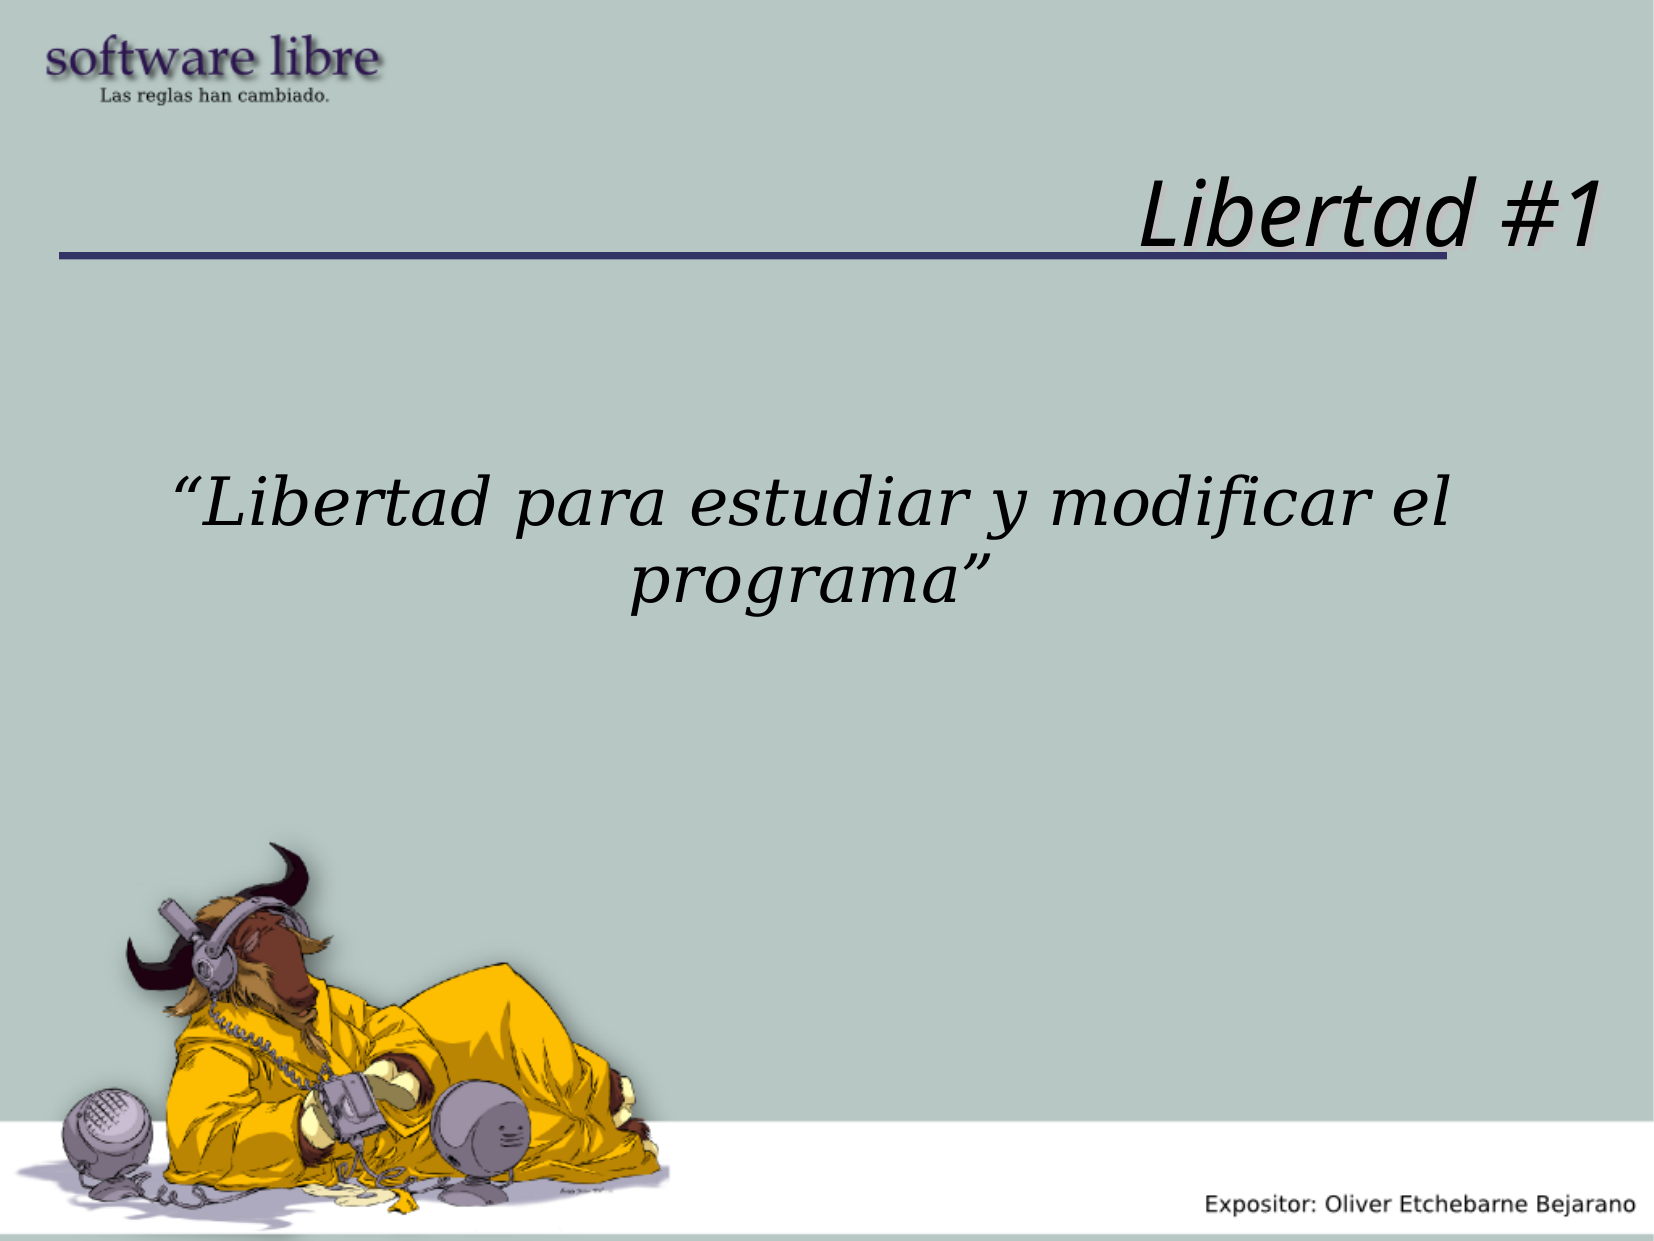

Libertad #1
“Libertad para estudiar y modificar el programa”